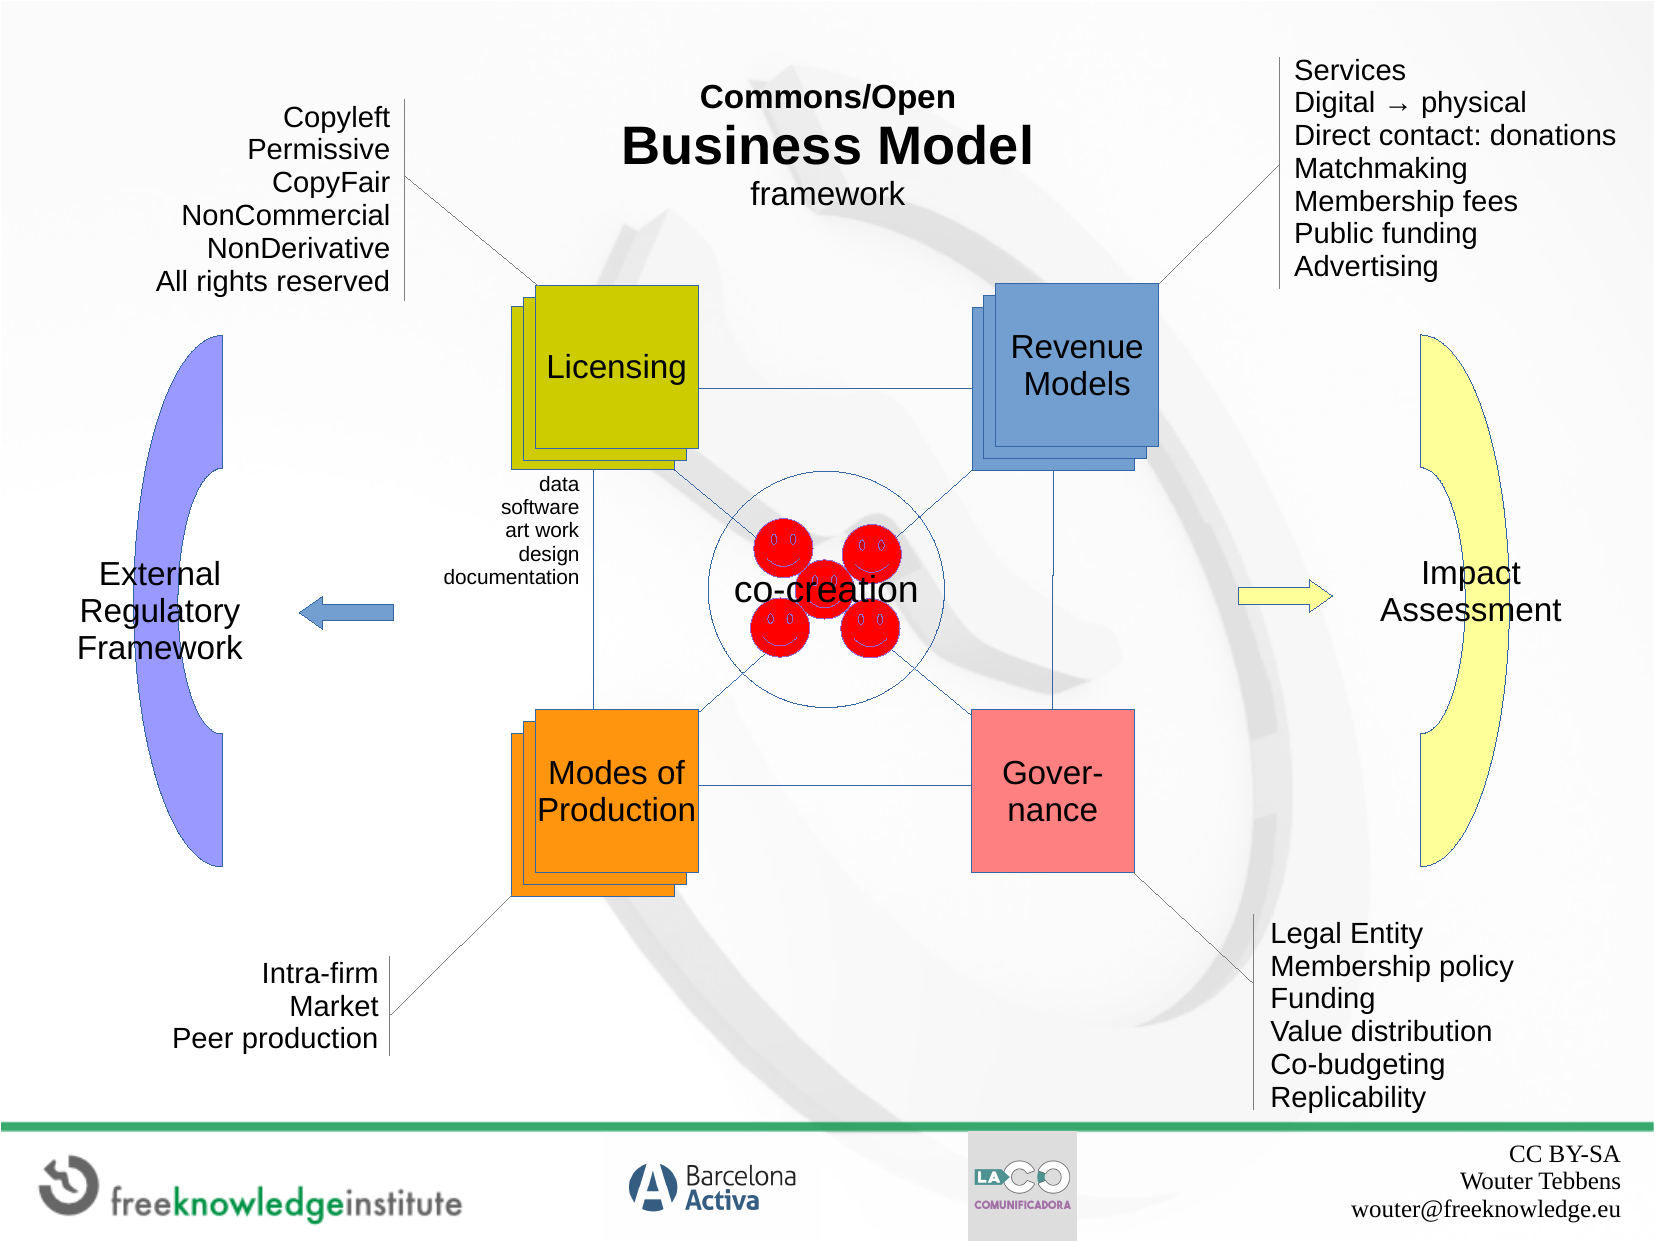

Services
Digital → physical
Direct contact: donations
Matchmaking
Membership fees
Public funding
Advertising
Commons/Open
Business Model
framework
Copyleft
Permissive
CopyFair
NonCommercial
NonDerivative
All rights reserved
Revenue
Models
Licensing
Revenue
Models
Licensing
Licensing
Revenue
Models
data
software
art work
design
documentation
co-creation
Impact
Assessment
External
Regulatory
Framework
Modes of
Production
Gover-
nance
Legal Entity
Membership policy
Funding
Value distribution
Co-budgeting
Replicability
Intra-firm
Market
Peer production